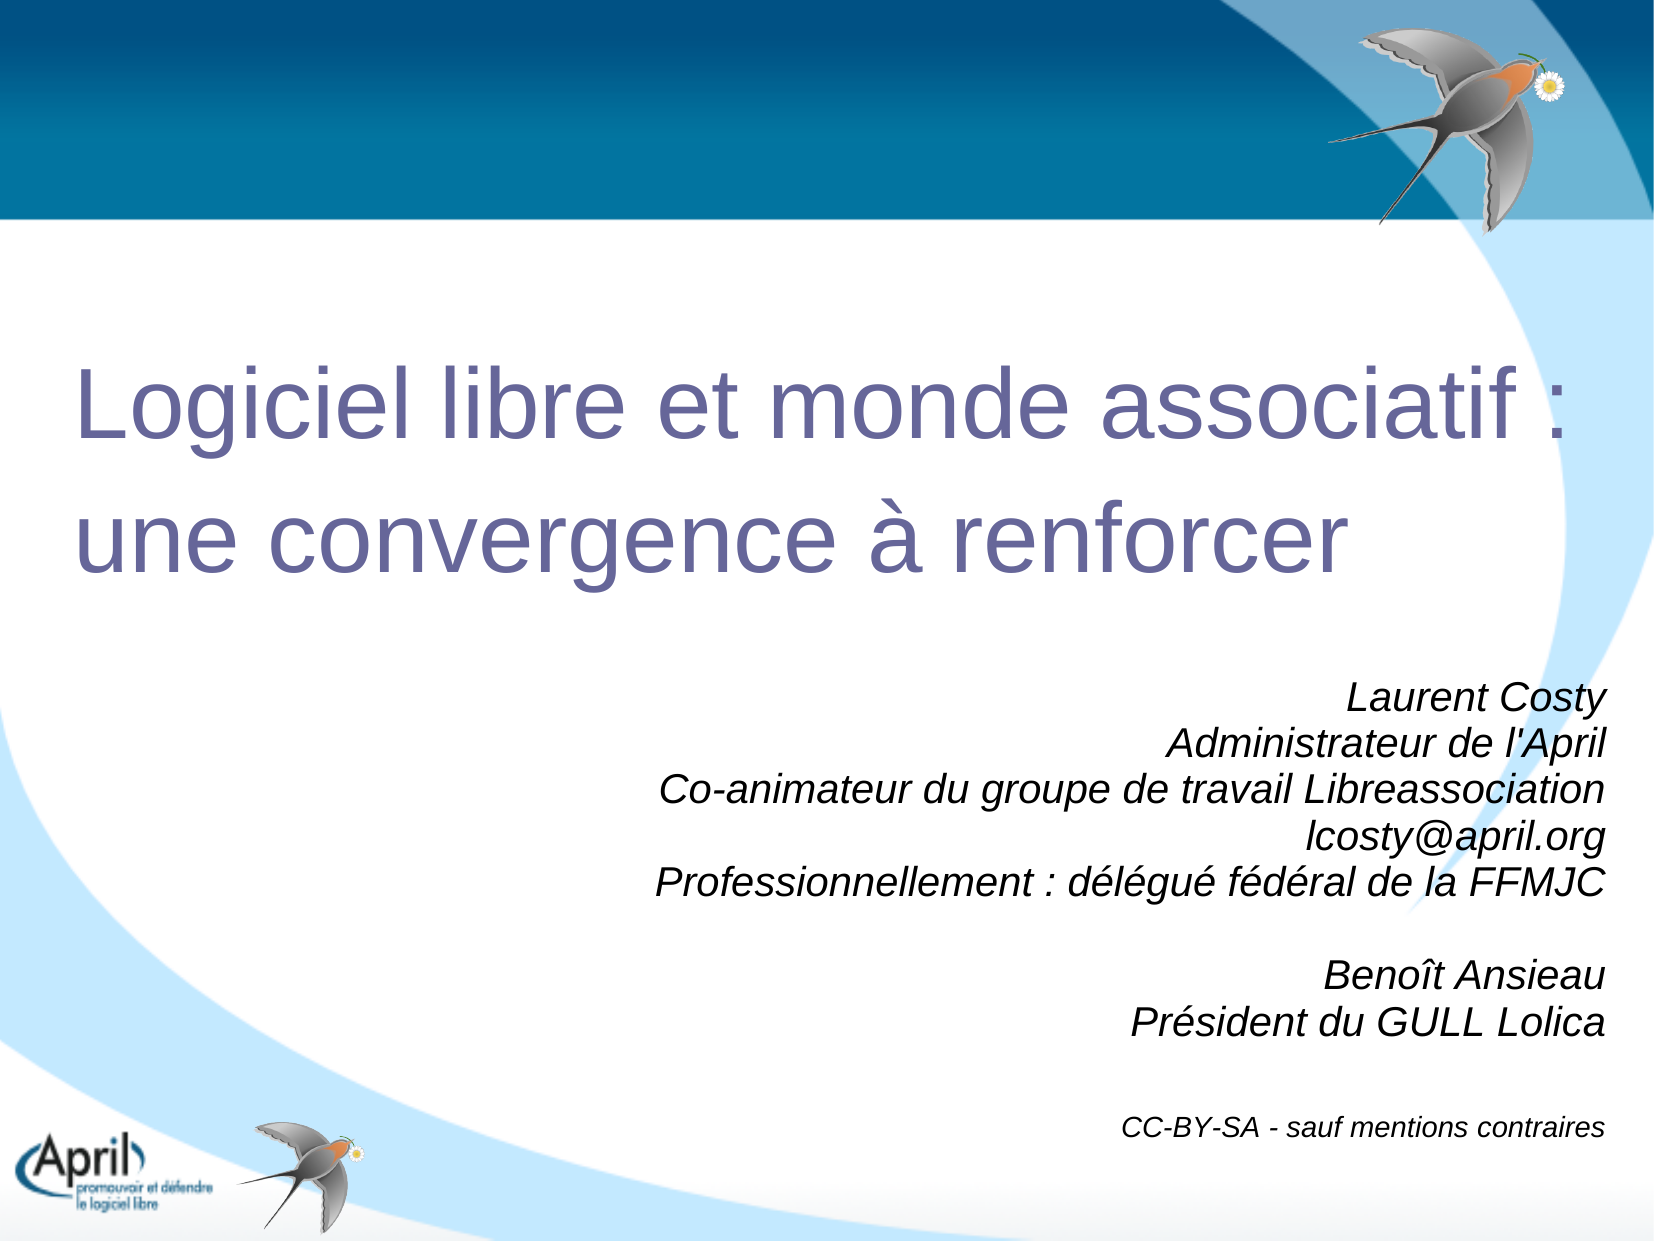

# Laurent Costy
Administrateur de l'April
Co-animateur du groupe de travail Libreassociation
lcosty@april.org
Professionnellement : délégué fédéral de la FFMJC
Benoît Ansieau
Président du GULL Lolica
CC-BY-SA - sauf mentions contraires
Logiciel libre et monde associatif :
une convergence à renforcer